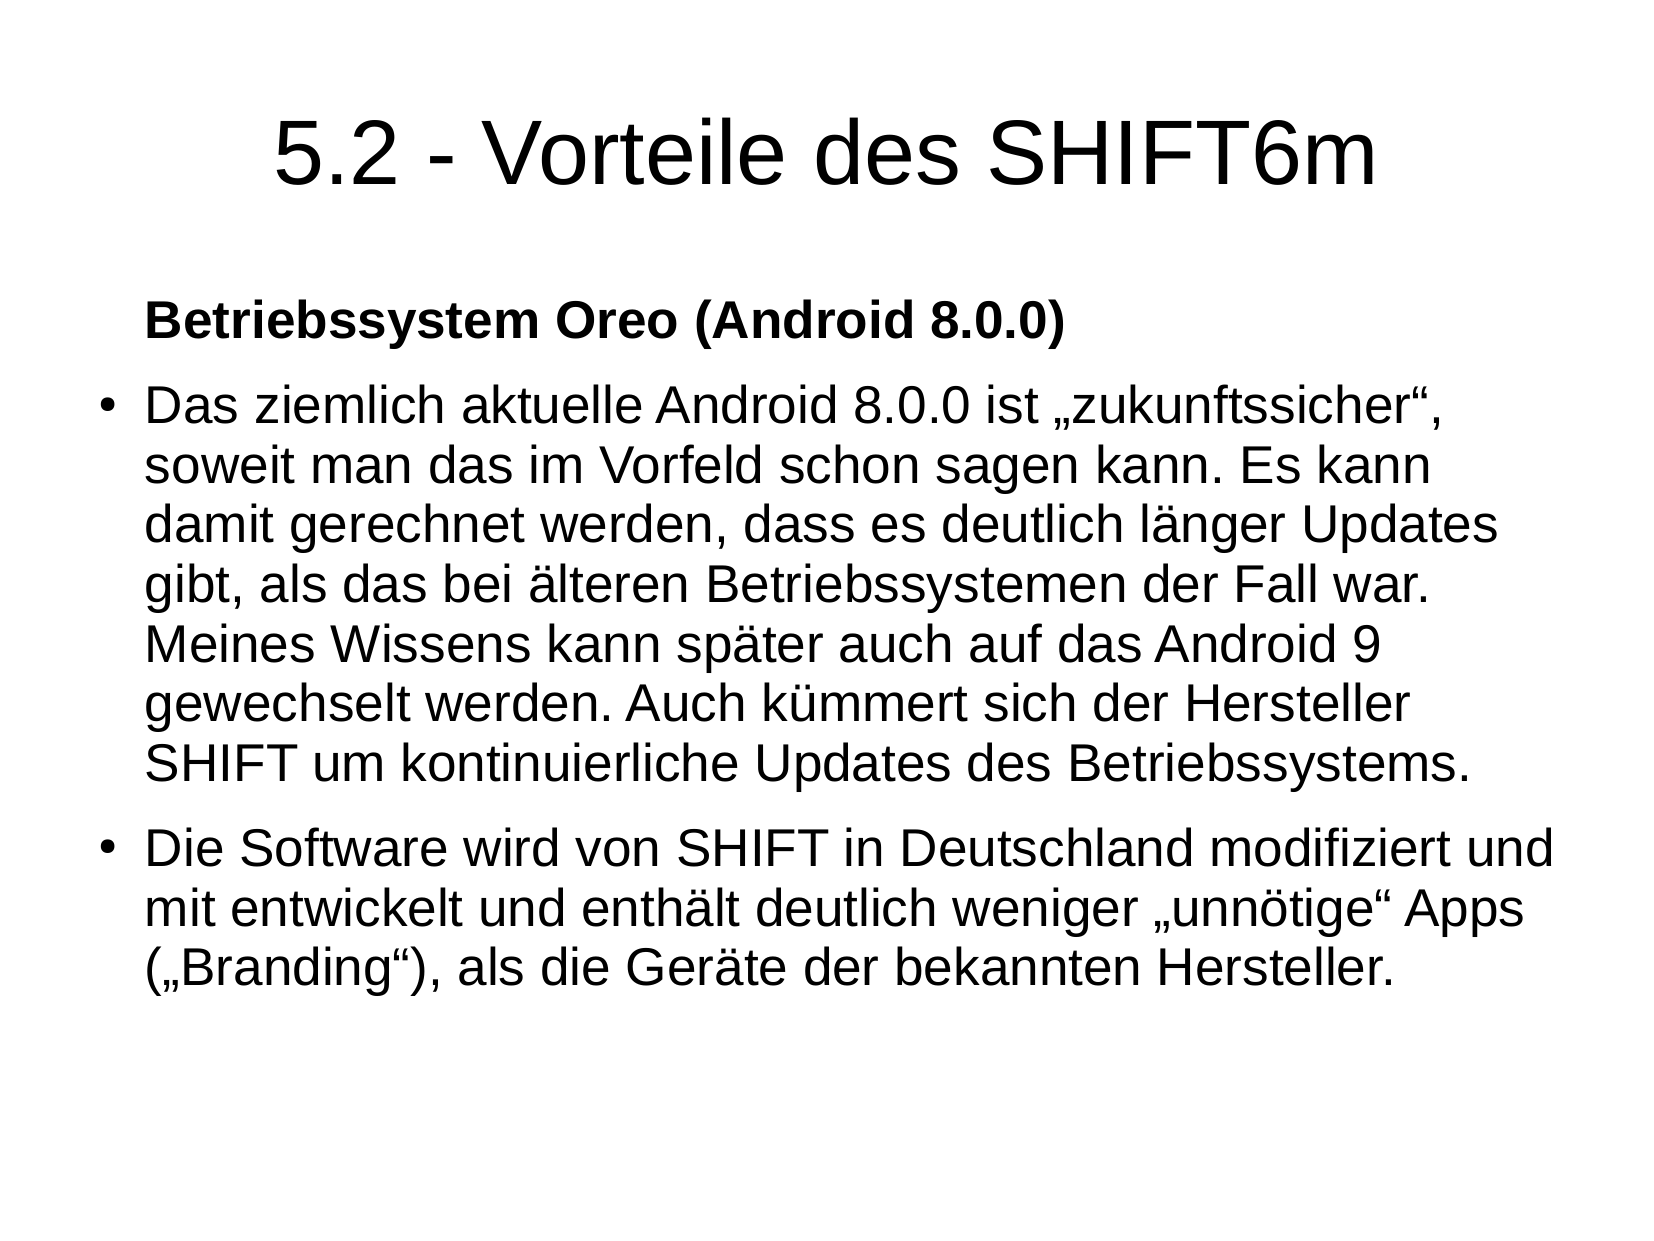

# 5.2 - Vorteile des SHIFT6m
Betriebssystem Oreo (Android 8.0.0)
Das ziemlich aktuelle Android 8.0.0 ist „zukunftssicher“, soweit man das im Vorfeld schon sagen kann. Es kann damit gerechnet werden, dass es deutlich länger Updates gibt, als das bei älteren Betriebssystemen der Fall war. Meines Wissens kann später auch auf das Android 9 gewechselt werden. Auch kümmert sich der Hersteller SHIFT um kontinuierliche Updates des Betriebssystems.
Die Software wird von SHIFT in Deutschland modifiziert und mit entwickelt und enthält deutlich weniger „unnötige“ Apps („Branding“), als die Geräte der bekannten Hersteller.